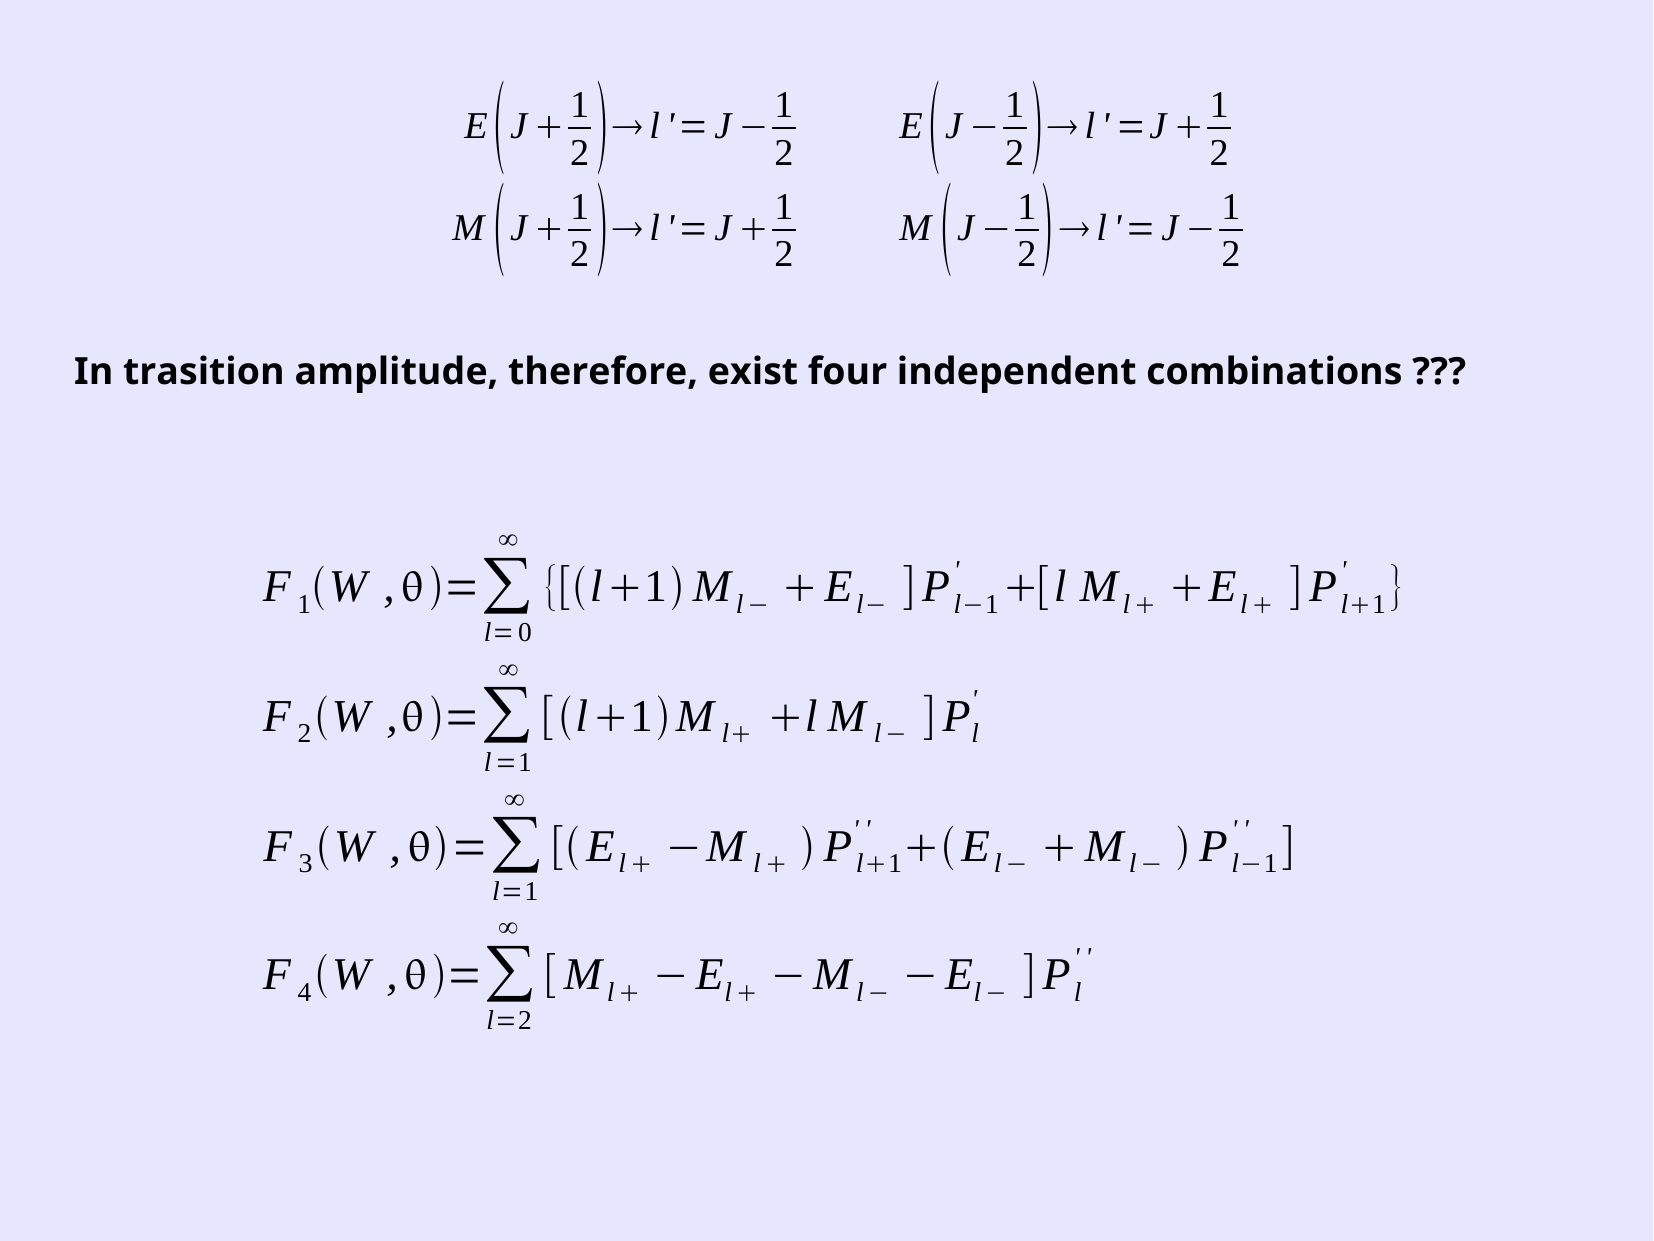

In trasition amplitude, therefore, exist four independent combinations ???